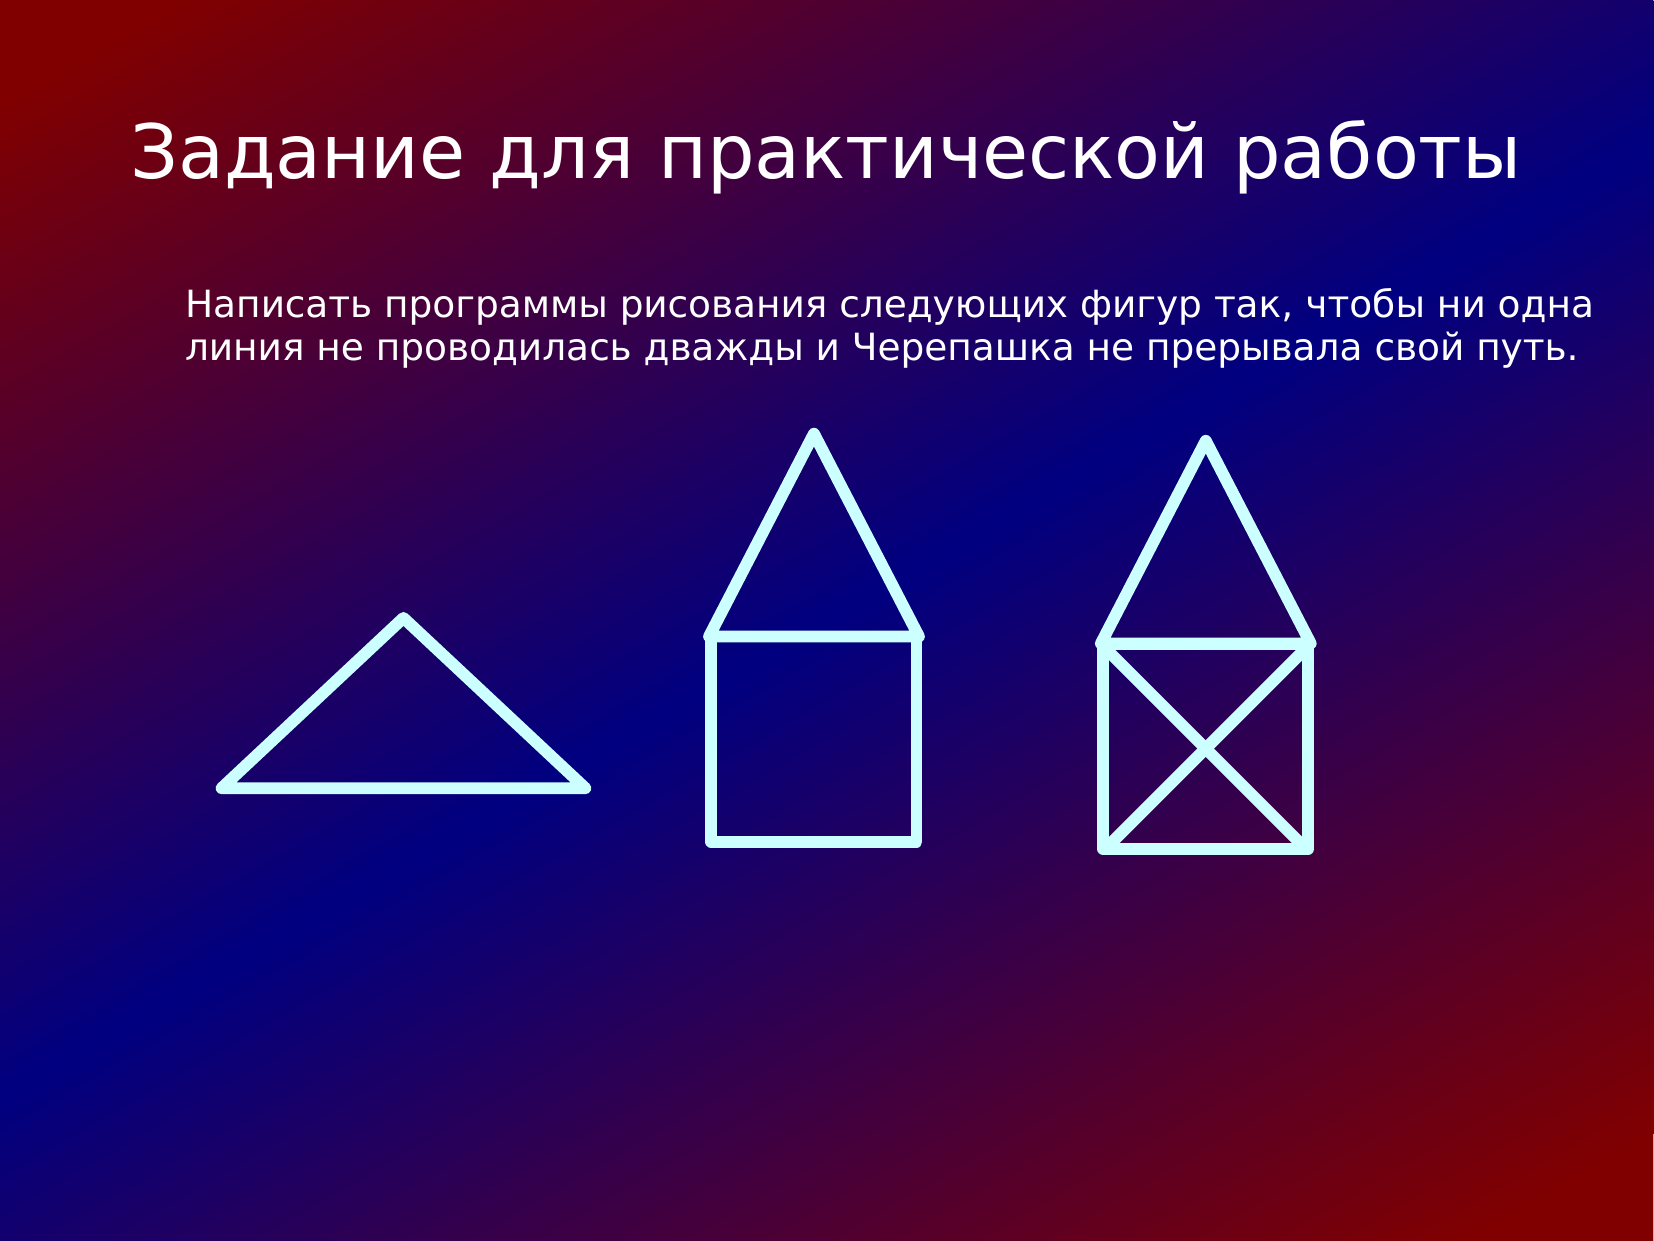

# Задание для практической работы
Написать программы рисования следующих фигур так, чтобы ни одна линия не проводилась дважды и Черепашка не прерывала свой путь.